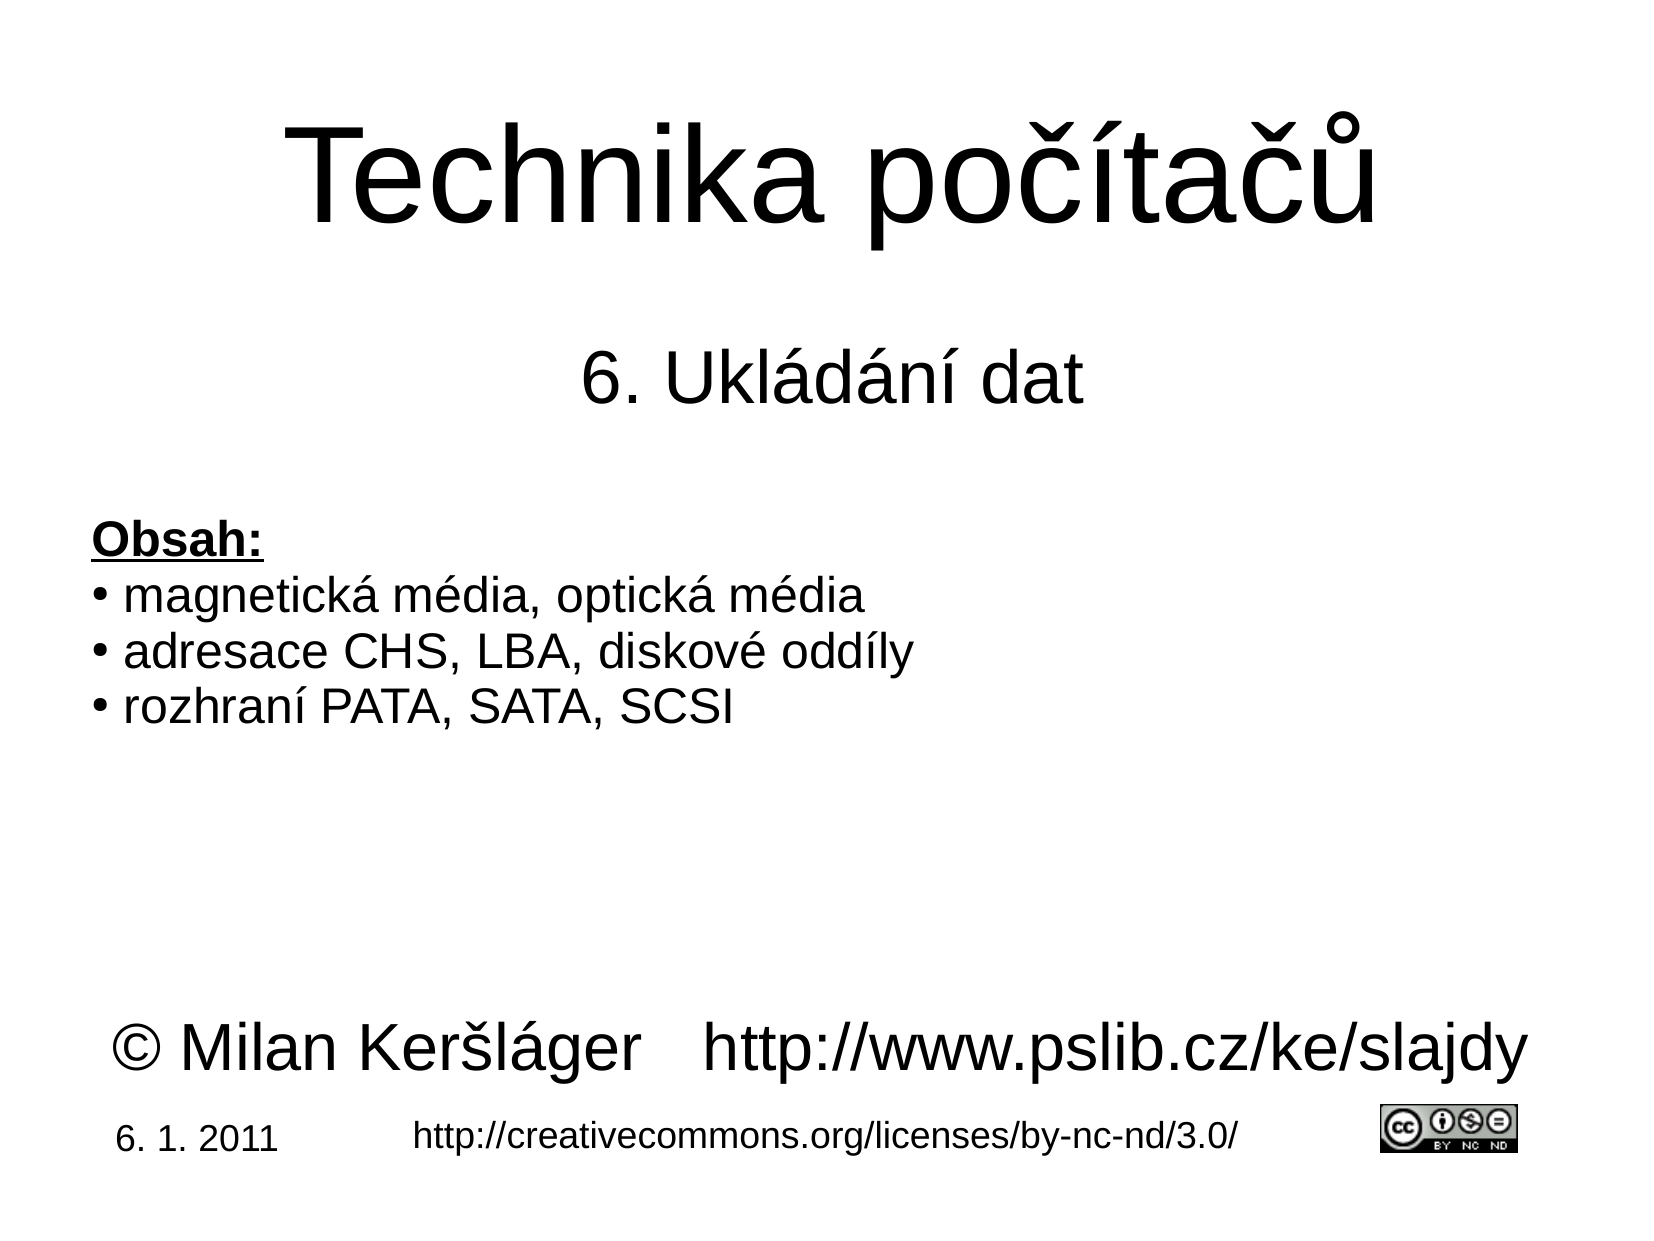

# Technika počítačů 6. Ukládání dat
Obsah:
 magnetická média, optická média
 adresace CHS, LBA, diskové oddíly
 rozhraní PATA, SATA, SCSI
© Milan Keršláger	http://www.pslib.cz/ke/slajdy
http://creativecommons.org/licenses/by-nc-nd/3.0/
6. 1. 2011